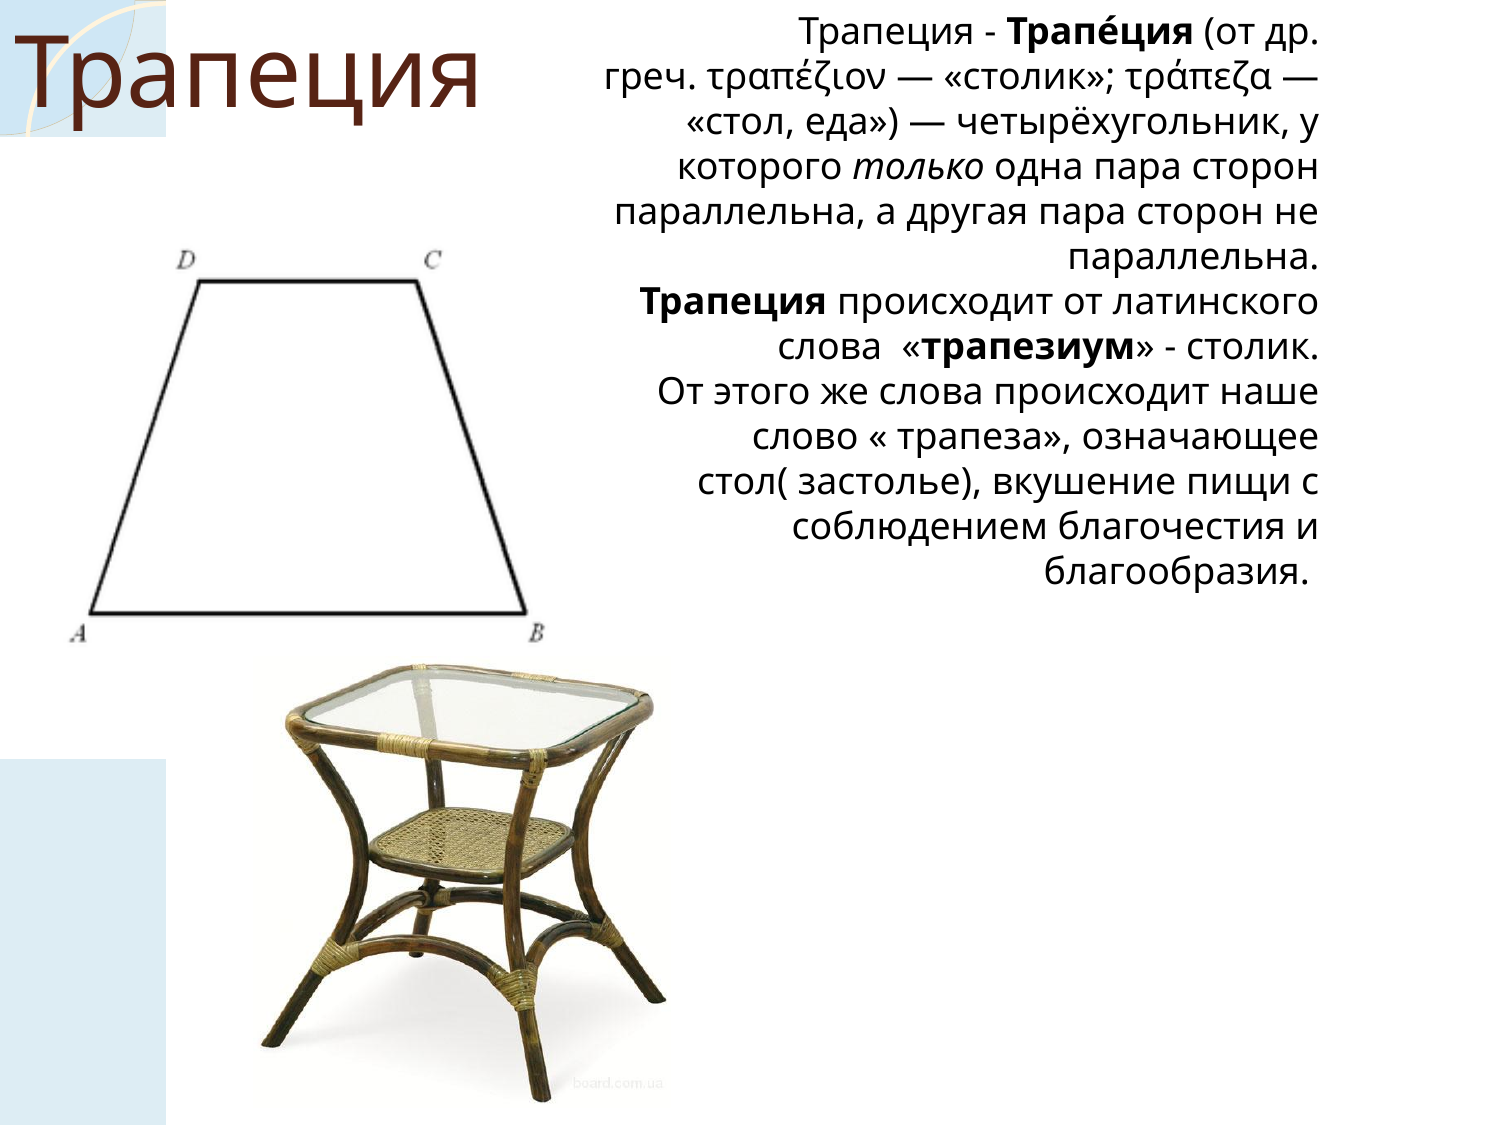

# Трапеция
Трапеция - Трапе́ция (от др. греч. τραπέζιον — «столик»; τράπεζα — «стол, еда») — четырёхугольник, у которого только одна пара сторон параллельна, а другая пара сторон не параллельна.
Трапеция происходит от латинского слова «трапезиум» - столик.
 От этого же слова происходит наше слово « трапеза», означающее стол( застолье), вкушение пищи с соблюдением благочестия и благообразия.